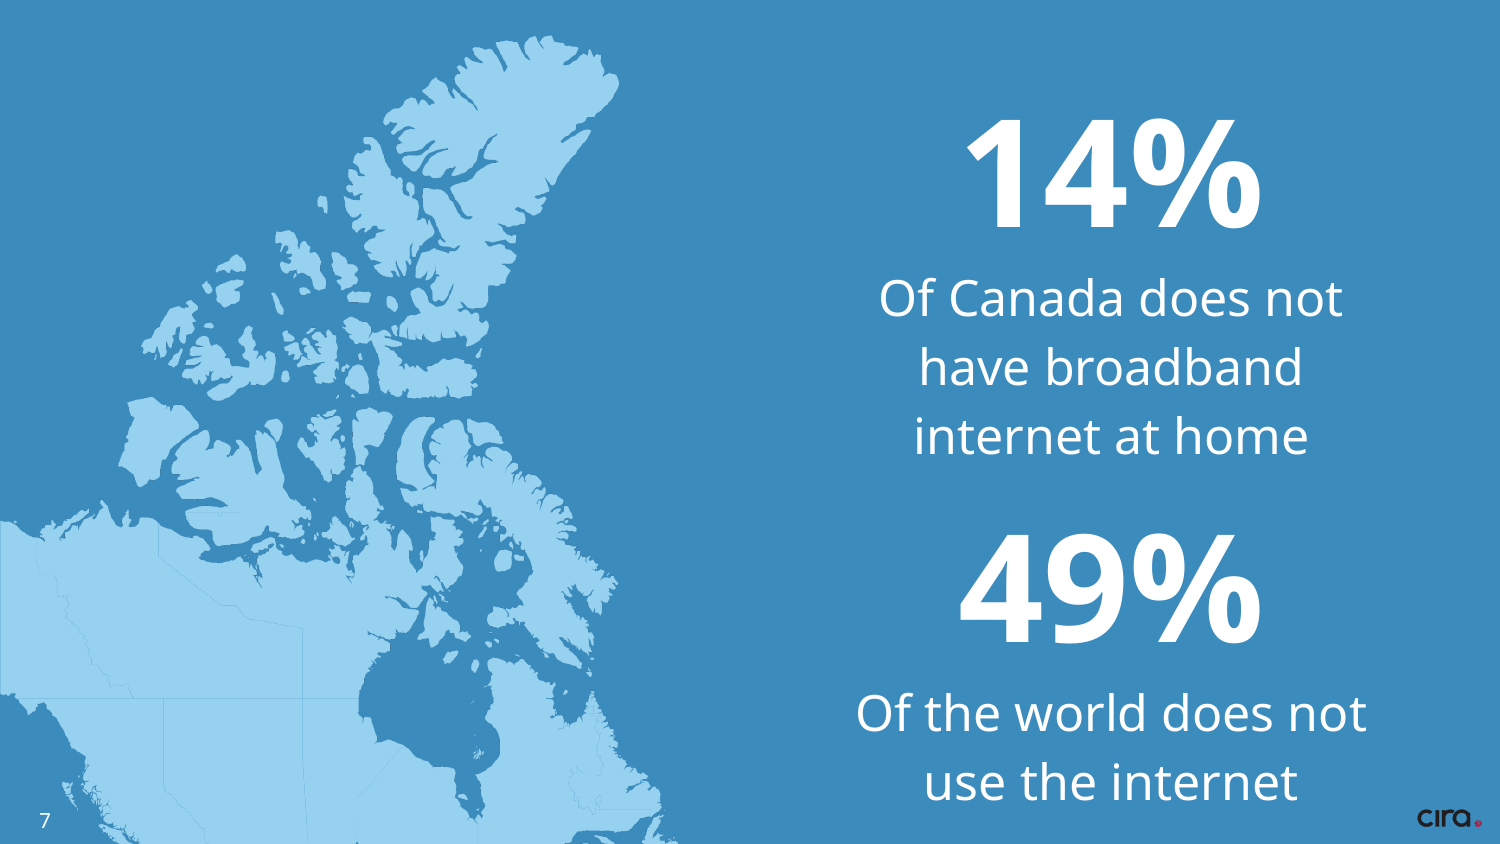

14%
Of Canada does not have broadband internet at home
49%
Of the world does not use the internet